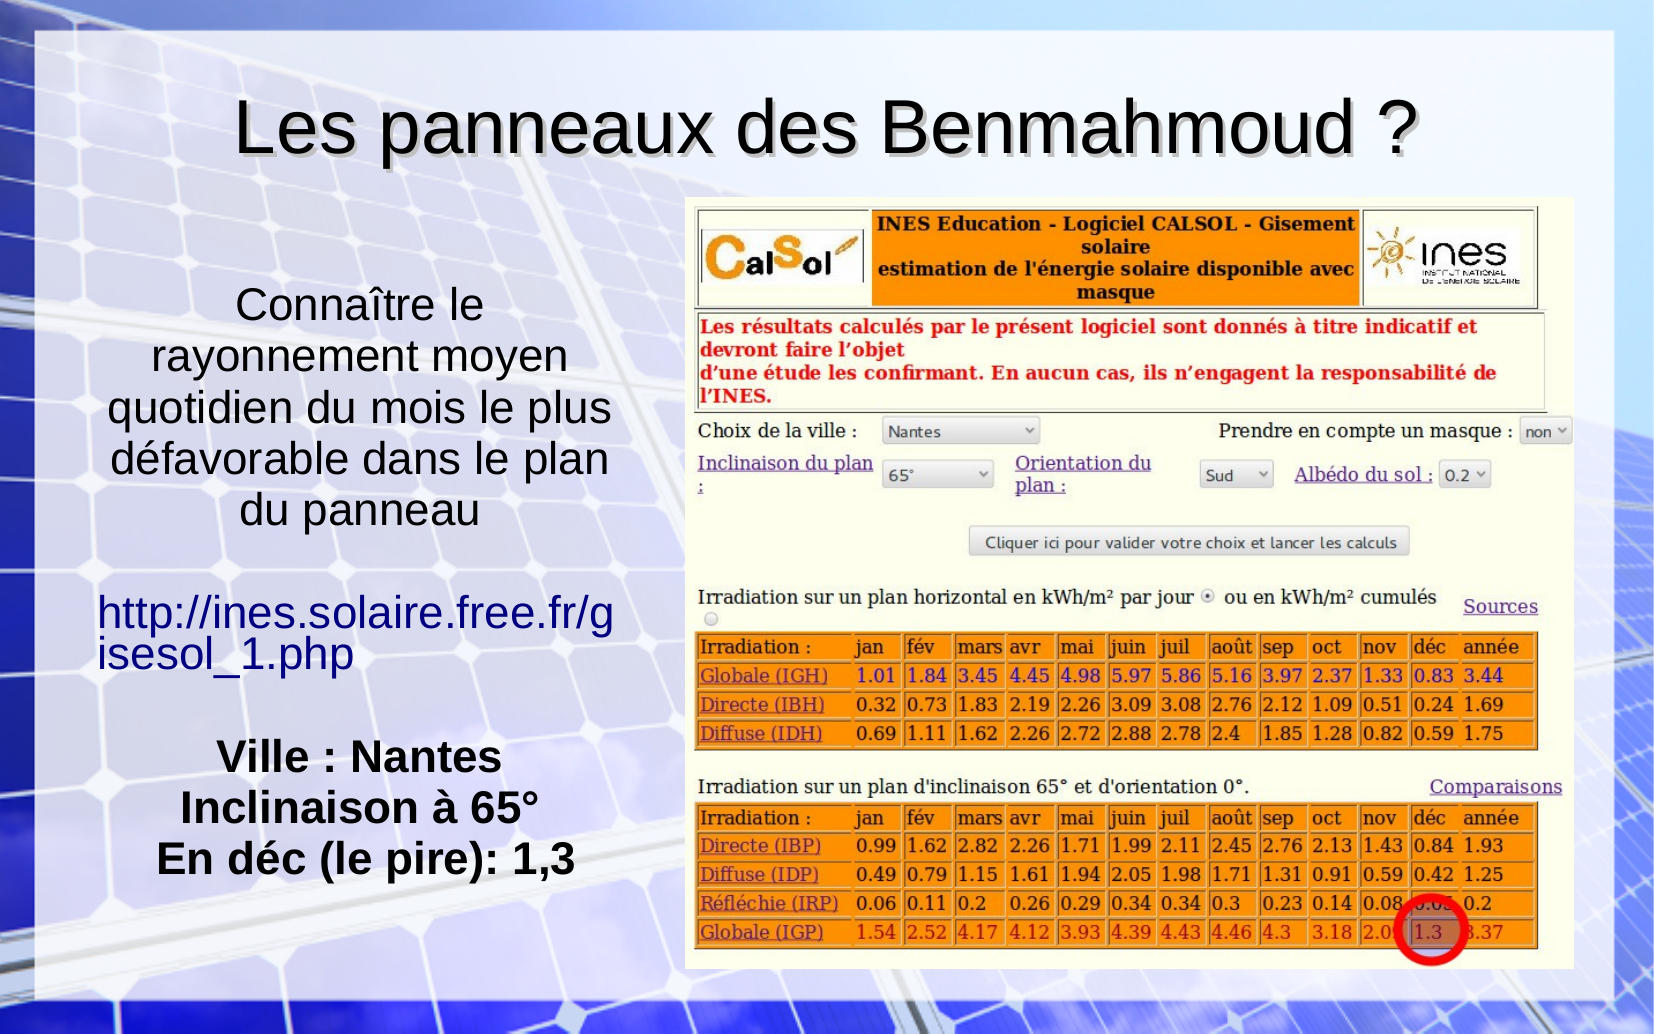

# Les panneaux des Benmahmoud ?
Connaître le rayonnement moyen quotidien du mois le plus défavorable dans le plan du panneau
http://ines.solaire.free.fr/gisesol_1.php
Ville : Nantes
Inclinaison à 65°
 En déc (le pire): 1,3